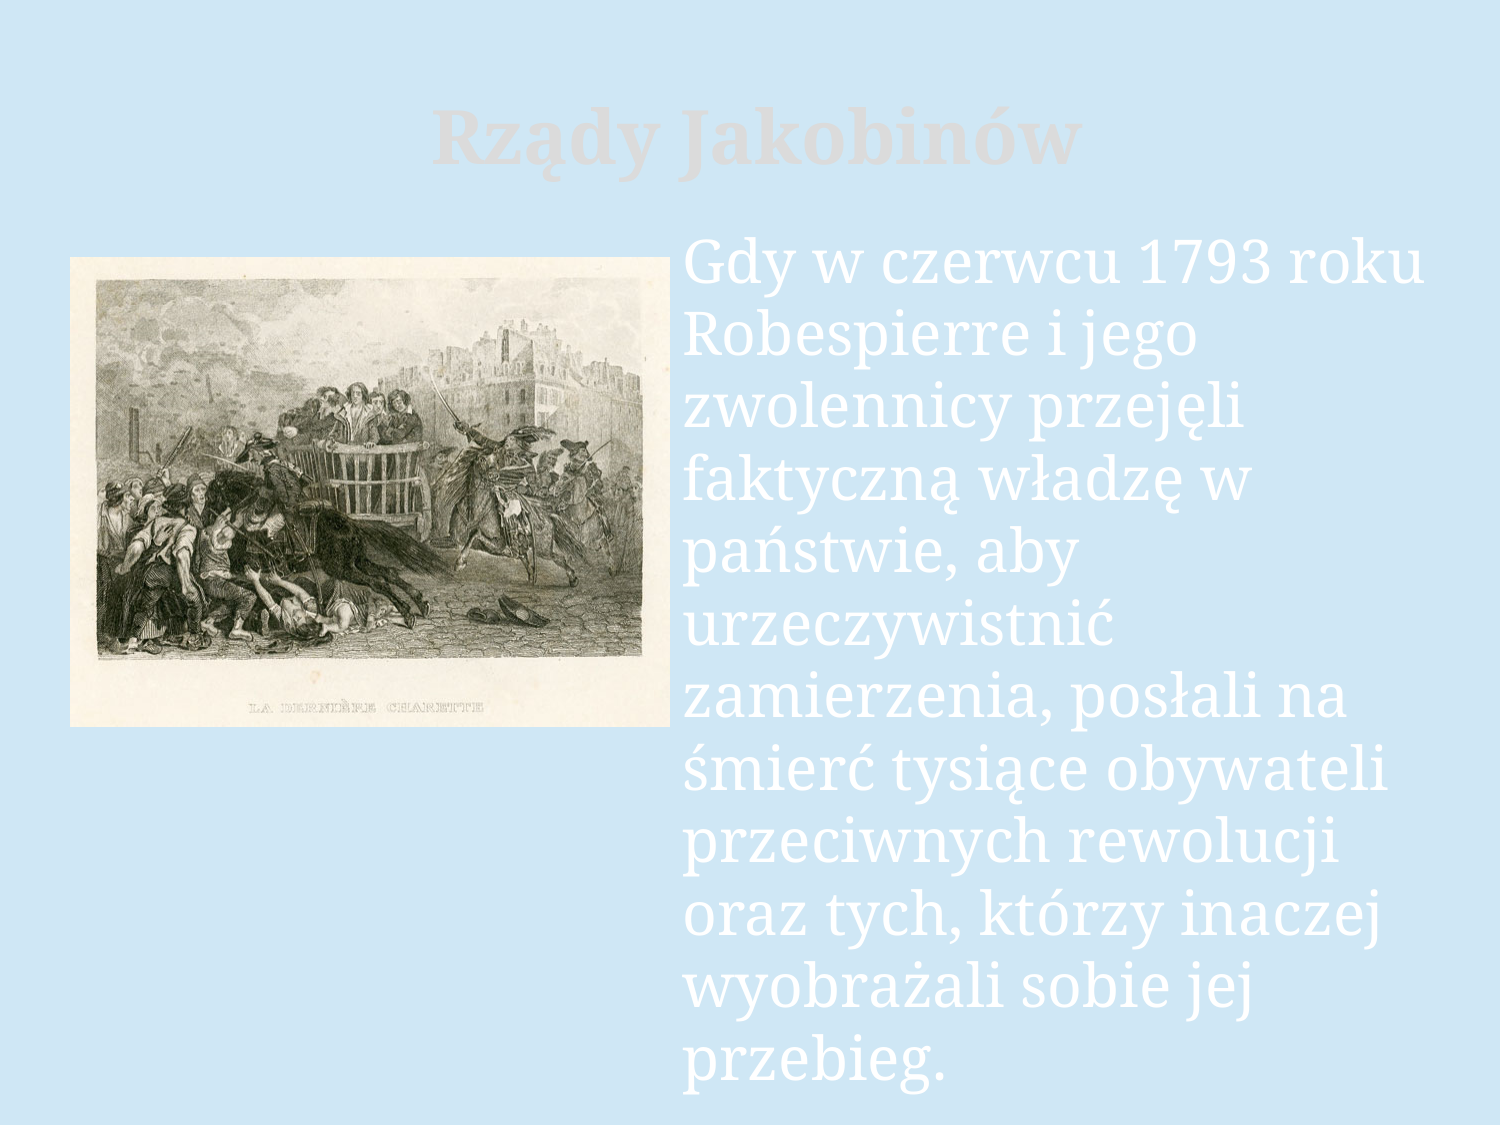

Rządy Jakobinów
# Gdy w czerwcu 1793 roku Robespierre i jego zwolennicy przejęli faktyczną władzę w państwie, aby urzeczywistnić zamierzenia, posłali na śmierć tysiące obywateli przeciwnych rewolucji oraz tych, którzy inaczej wyobrażali sobie jej przebieg.